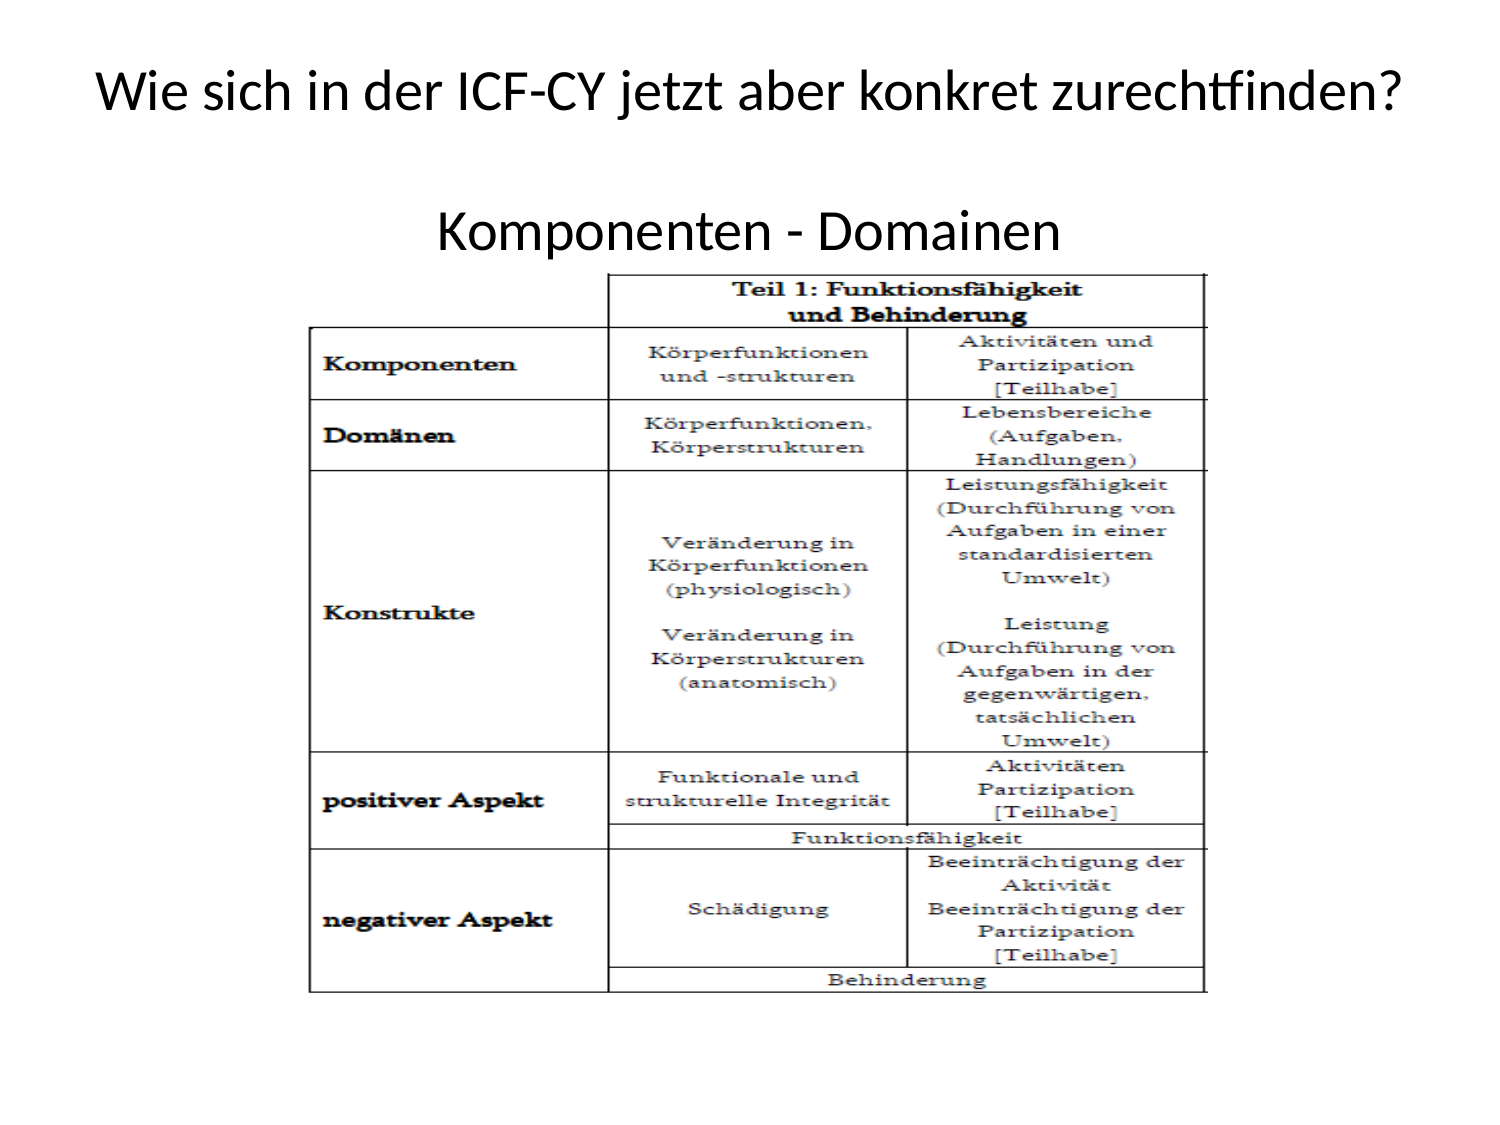

# Wie sich in der ICF-CY jetzt aber konkret zurechtfinden? Komponenten - Domainen